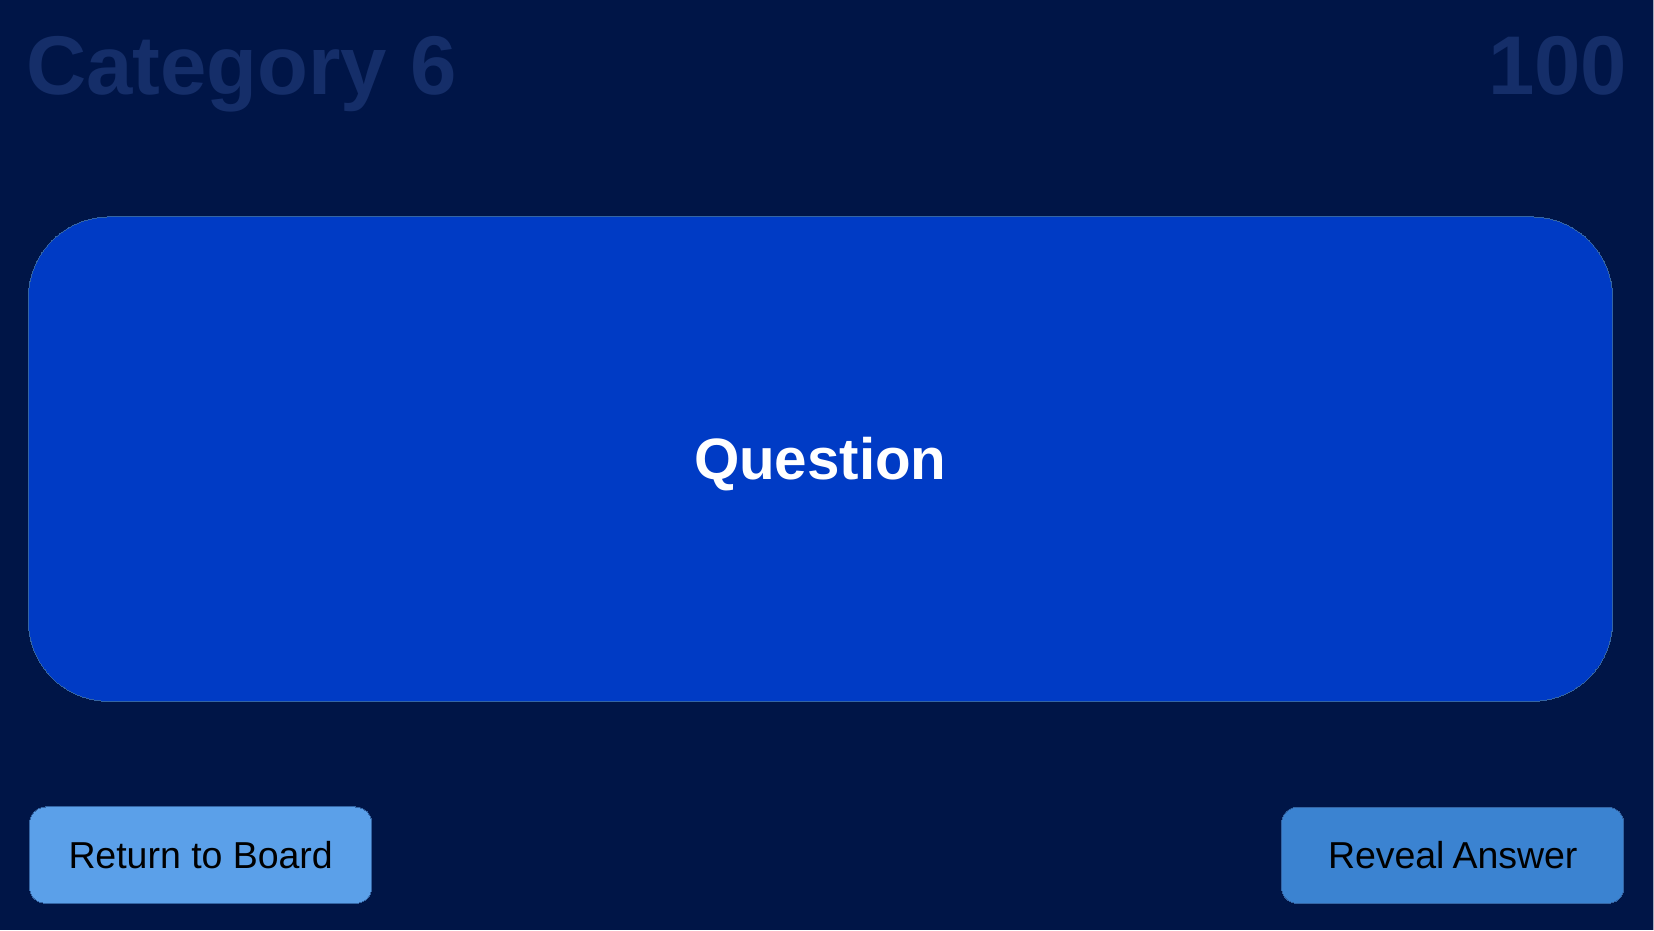

Category 6
100
Question
Return to Board
Reveal Answer